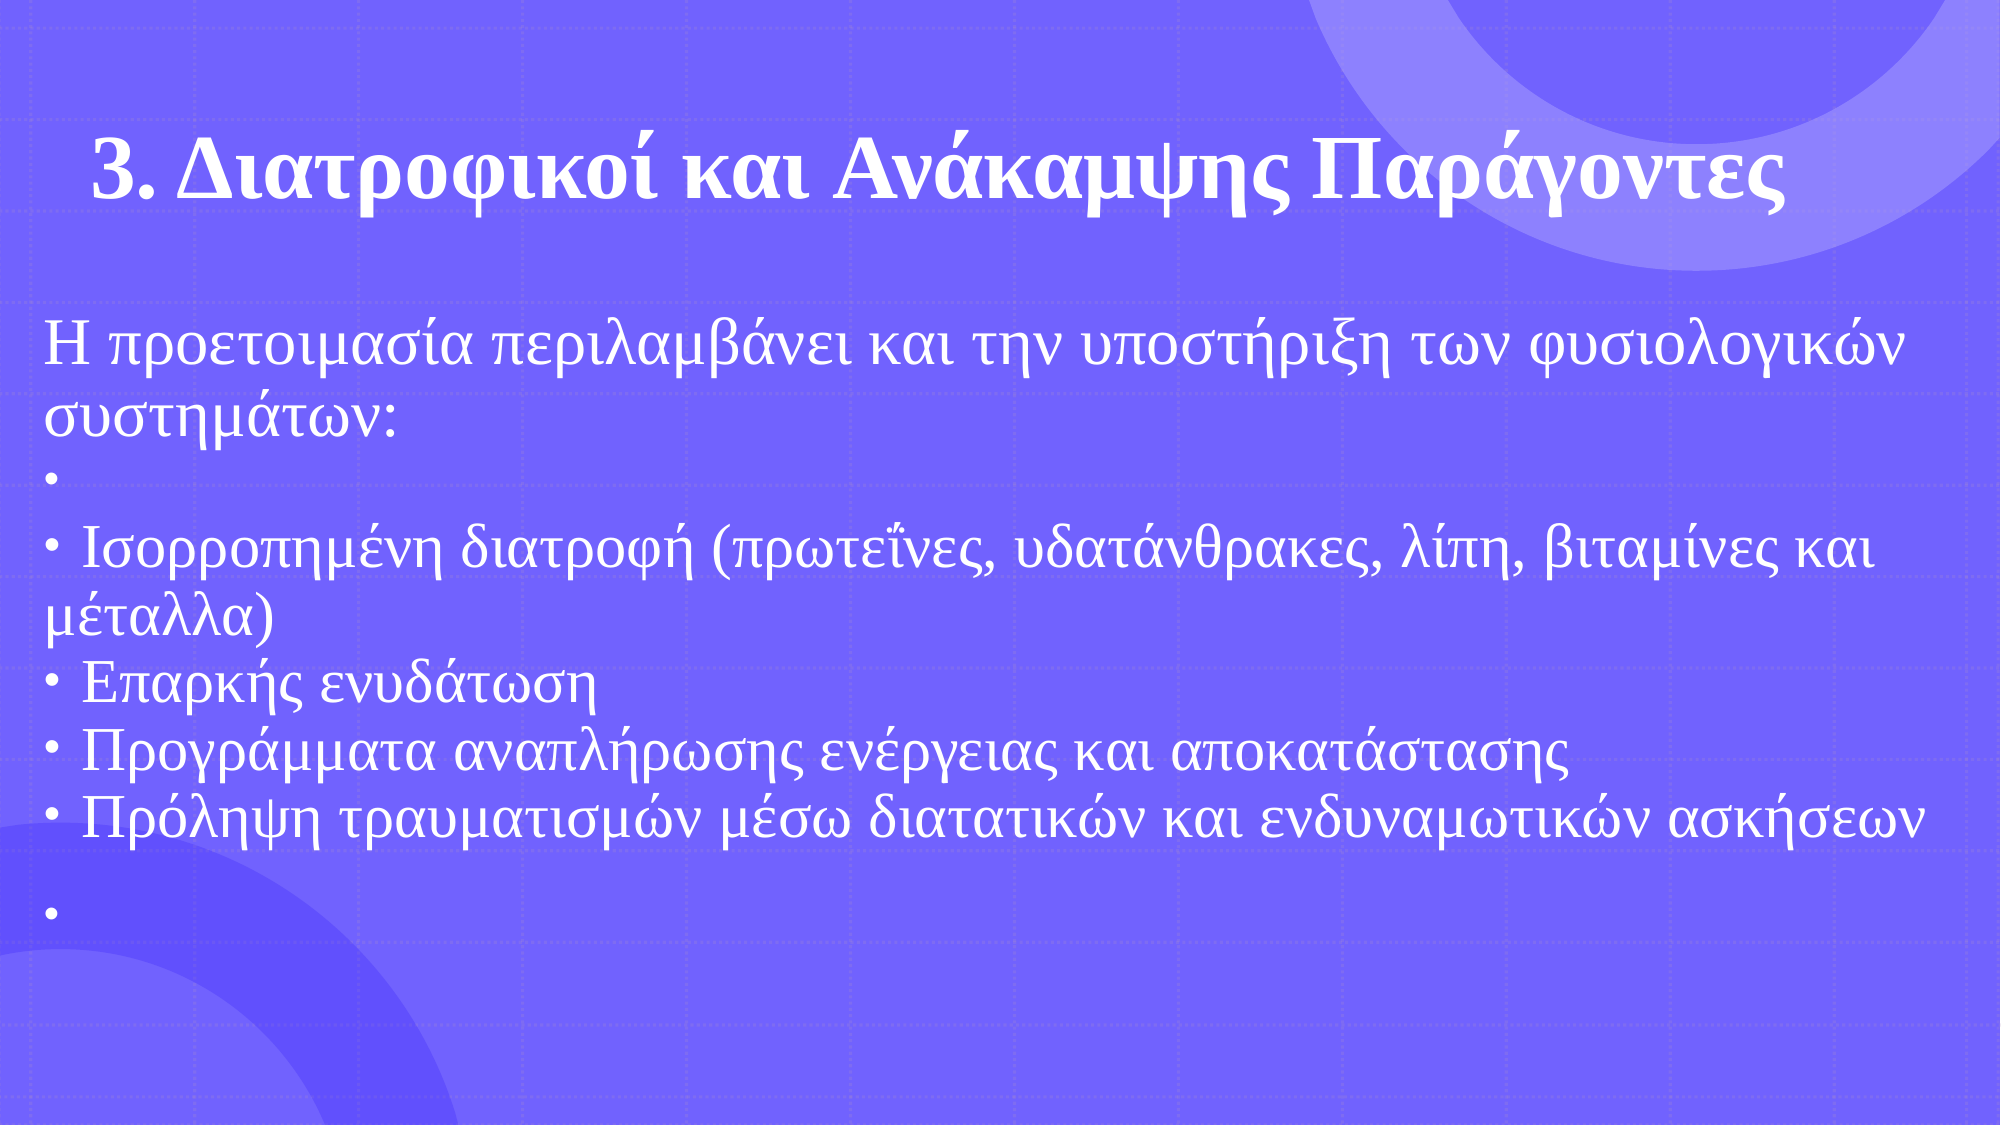

# 3. Διατροφικοί και Ανάκαμψης Παράγοντες
Η προετοιμασία περιλαμβάνει και την υποστήριξη των φυσιολογικών συστημάτων:
Ισορροπημένη διατροφή (πρωτεΐνες, υδατάνθρακες, λίπη, βιταμίνες και
μέταλλα)
Επαρκής ενυδάτωση
Προγράμματα αναπλήρωσης ενέργειας και αποκατάστασης
Πρόληψη τραυματισμών μέσω διατατικών και ενδυναμωτικών ασκήσεων